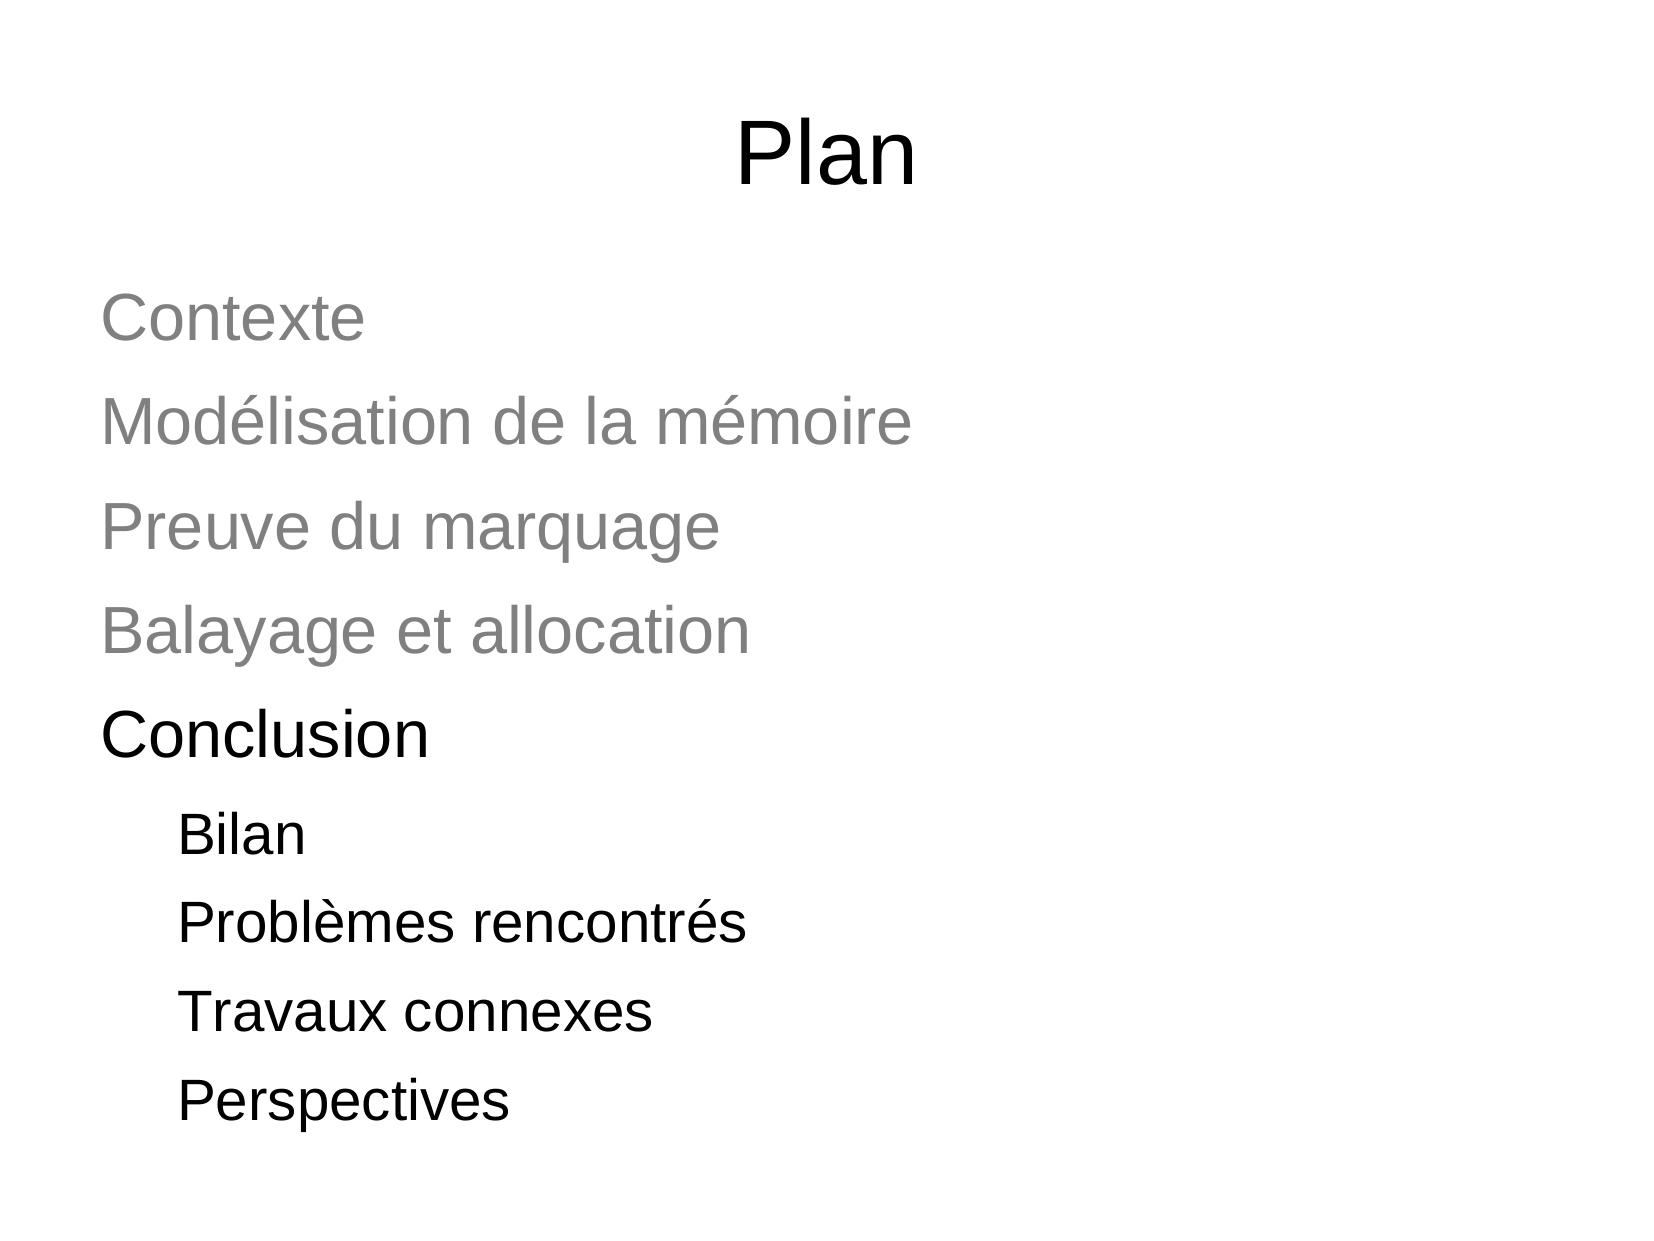

# Plan
Contexte
Modélisation de la mémoire
Preuve du marquage
Balayage et allocation
Conclusion
Bilan
Problèmes rencontrés
Travaux connexes
Perspectives